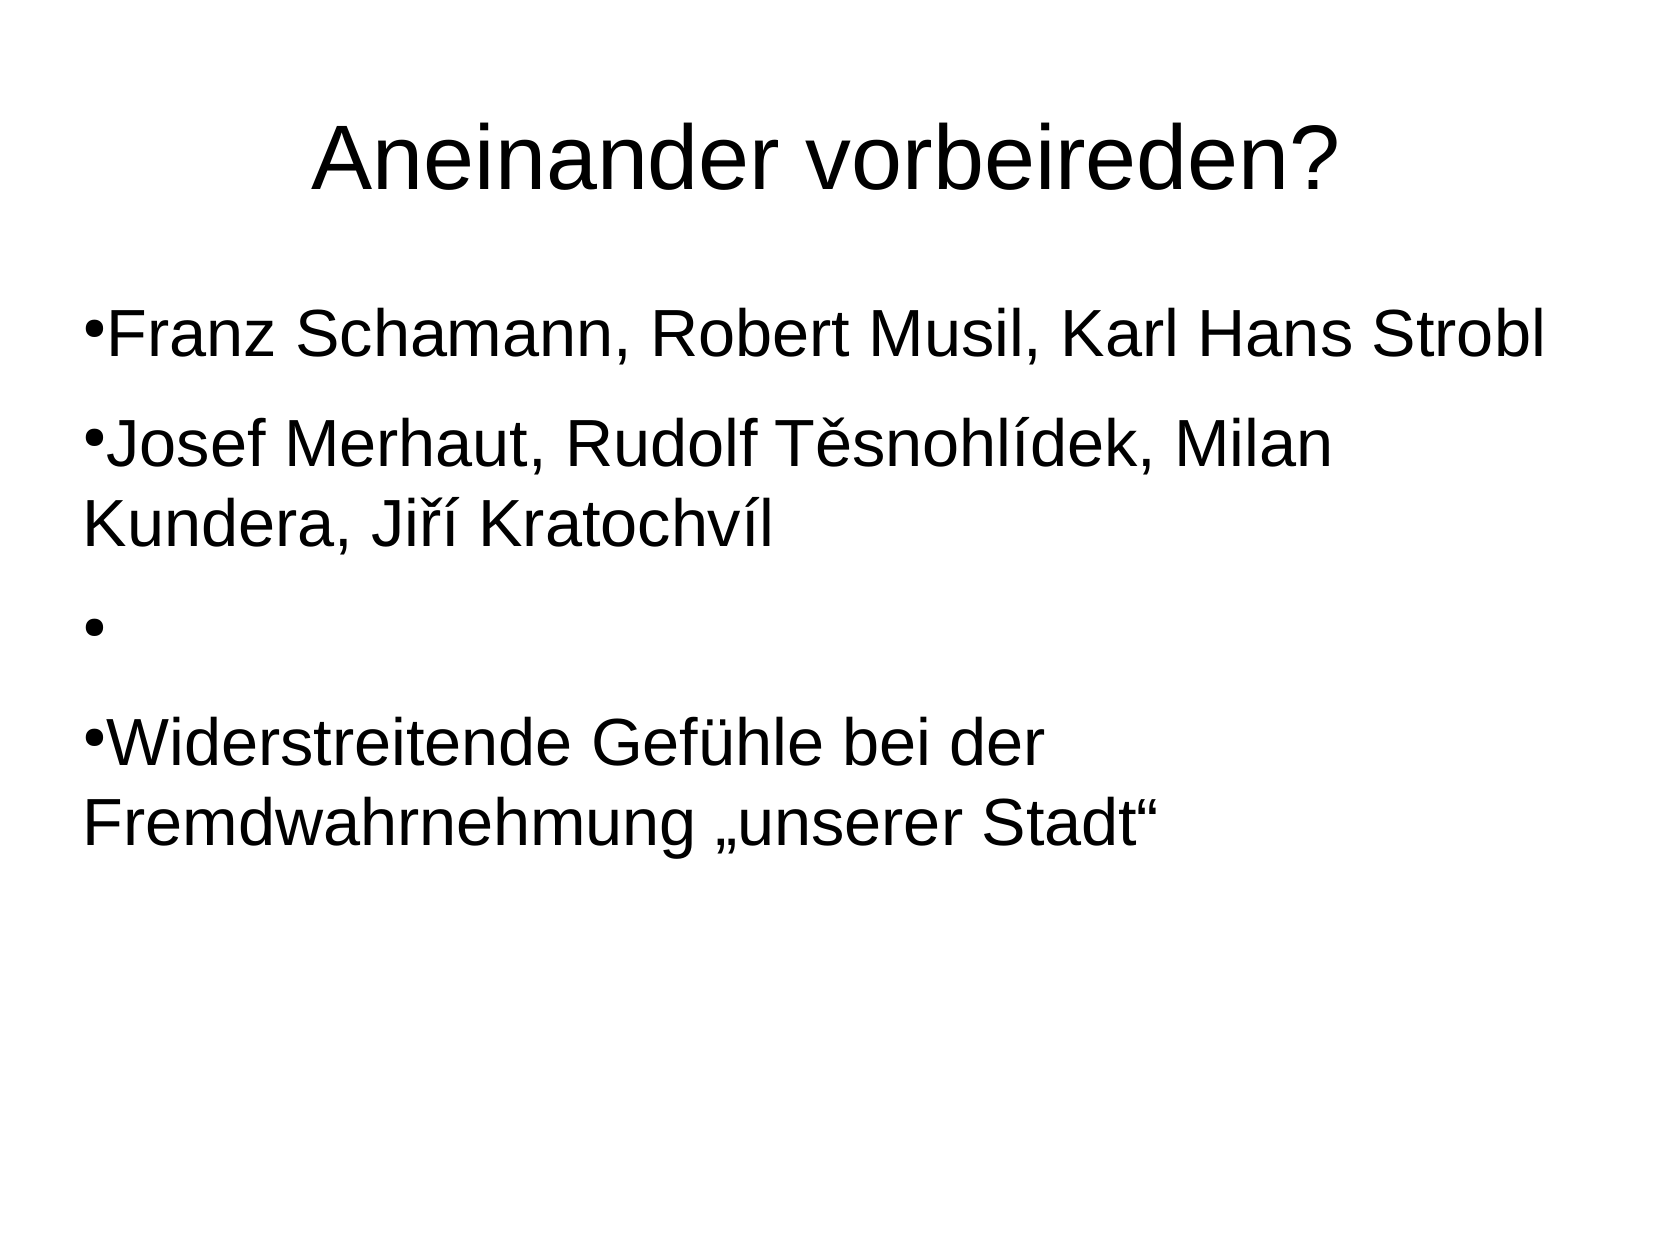

# Aneinander vorbeireden?
Franz Schamann, Robert Musil, Karl Hans Strobl
Josef Merhaut, Rudolf Těsnohlídek, Milan Kundera, Jiří Kratochvíl
Widerstreitende Gefühle bei der Fremdwahrnehmung „unserer Stadt“